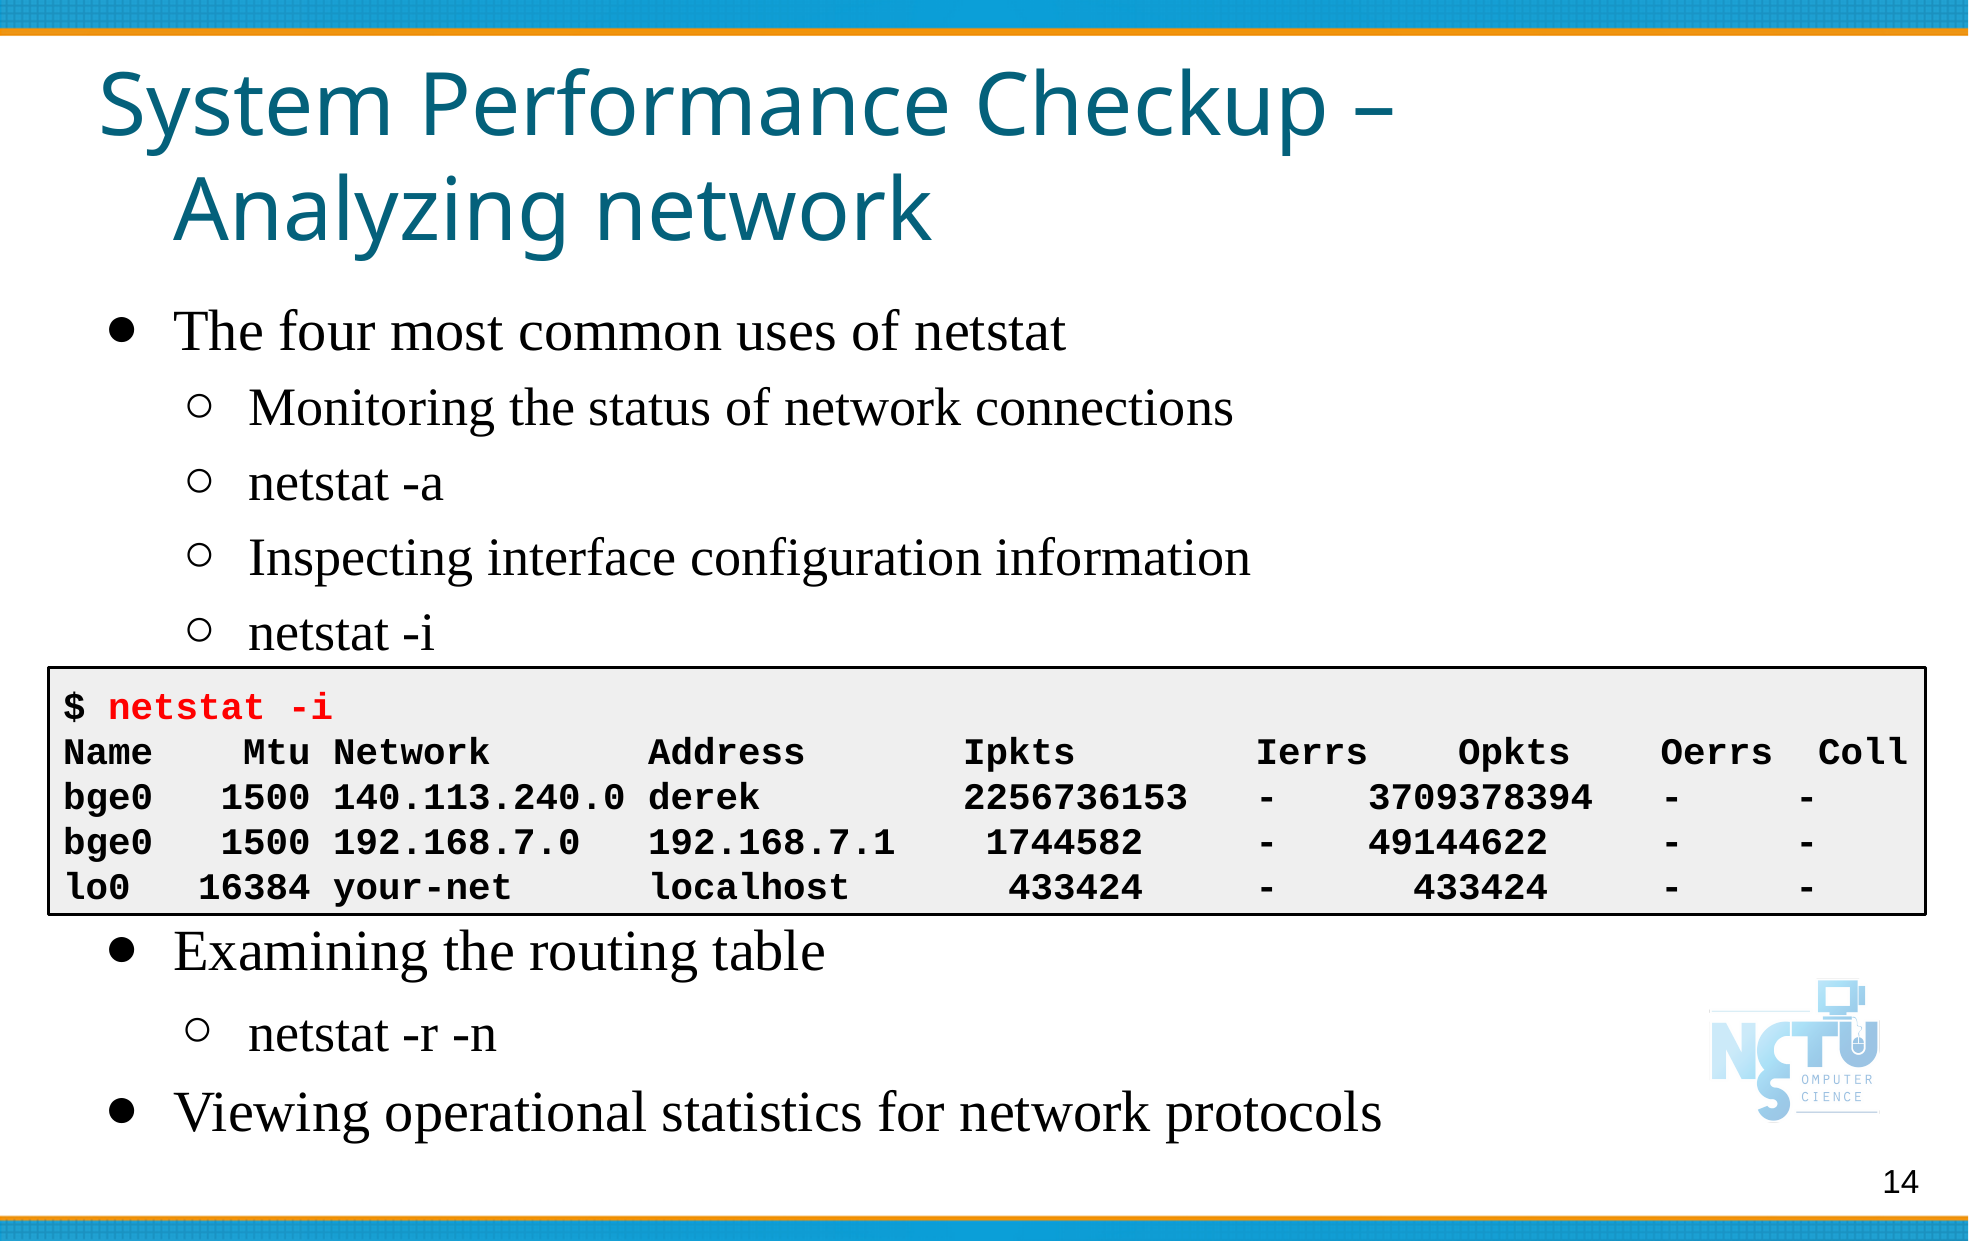

# System Performance Checkup – Analyzing network
The four most common uses of netstat
Monitoring the status of network connections
netstat -a
Inspecting interface configuration information
netstat -i
Examining the routing table
netstat -r -n
Viewing operational statistics for network protocols
$ netstat -i
Name Mtu Network Address Ipkts Ierrs Opkts Oerrs Coll
bge0 1500 140.113.240.0 derek 2256736153 - 3709378394 - -
bge0 1500 192.168.7.0 192.168.7.1 1744582 - 49144622 - -
lo0 16384 your-net localhost 433424 - 433424 - -